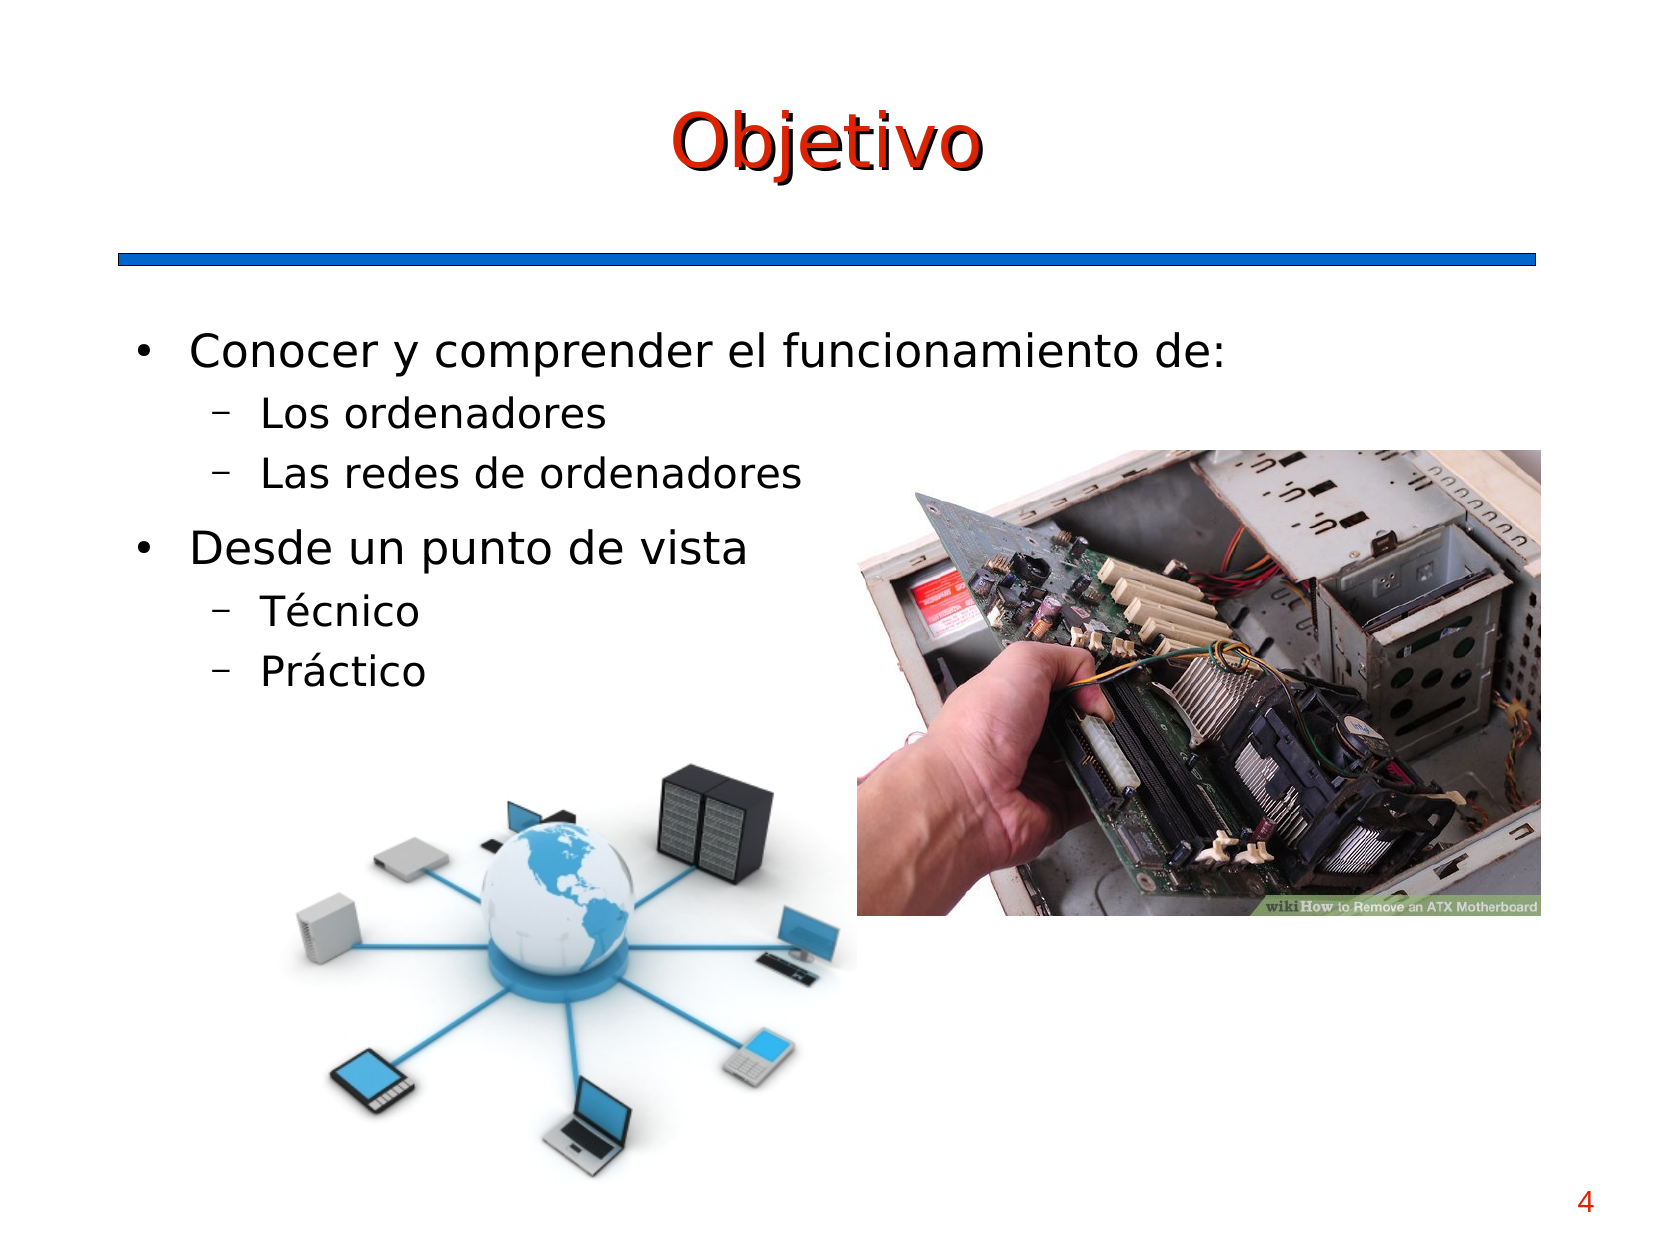

# Objetivo
Conocer y comprender el funcionamiento de:
Los ordenadores
Las redes de ordenadores
Desde un punto de vista
Técnico
Práctico
4